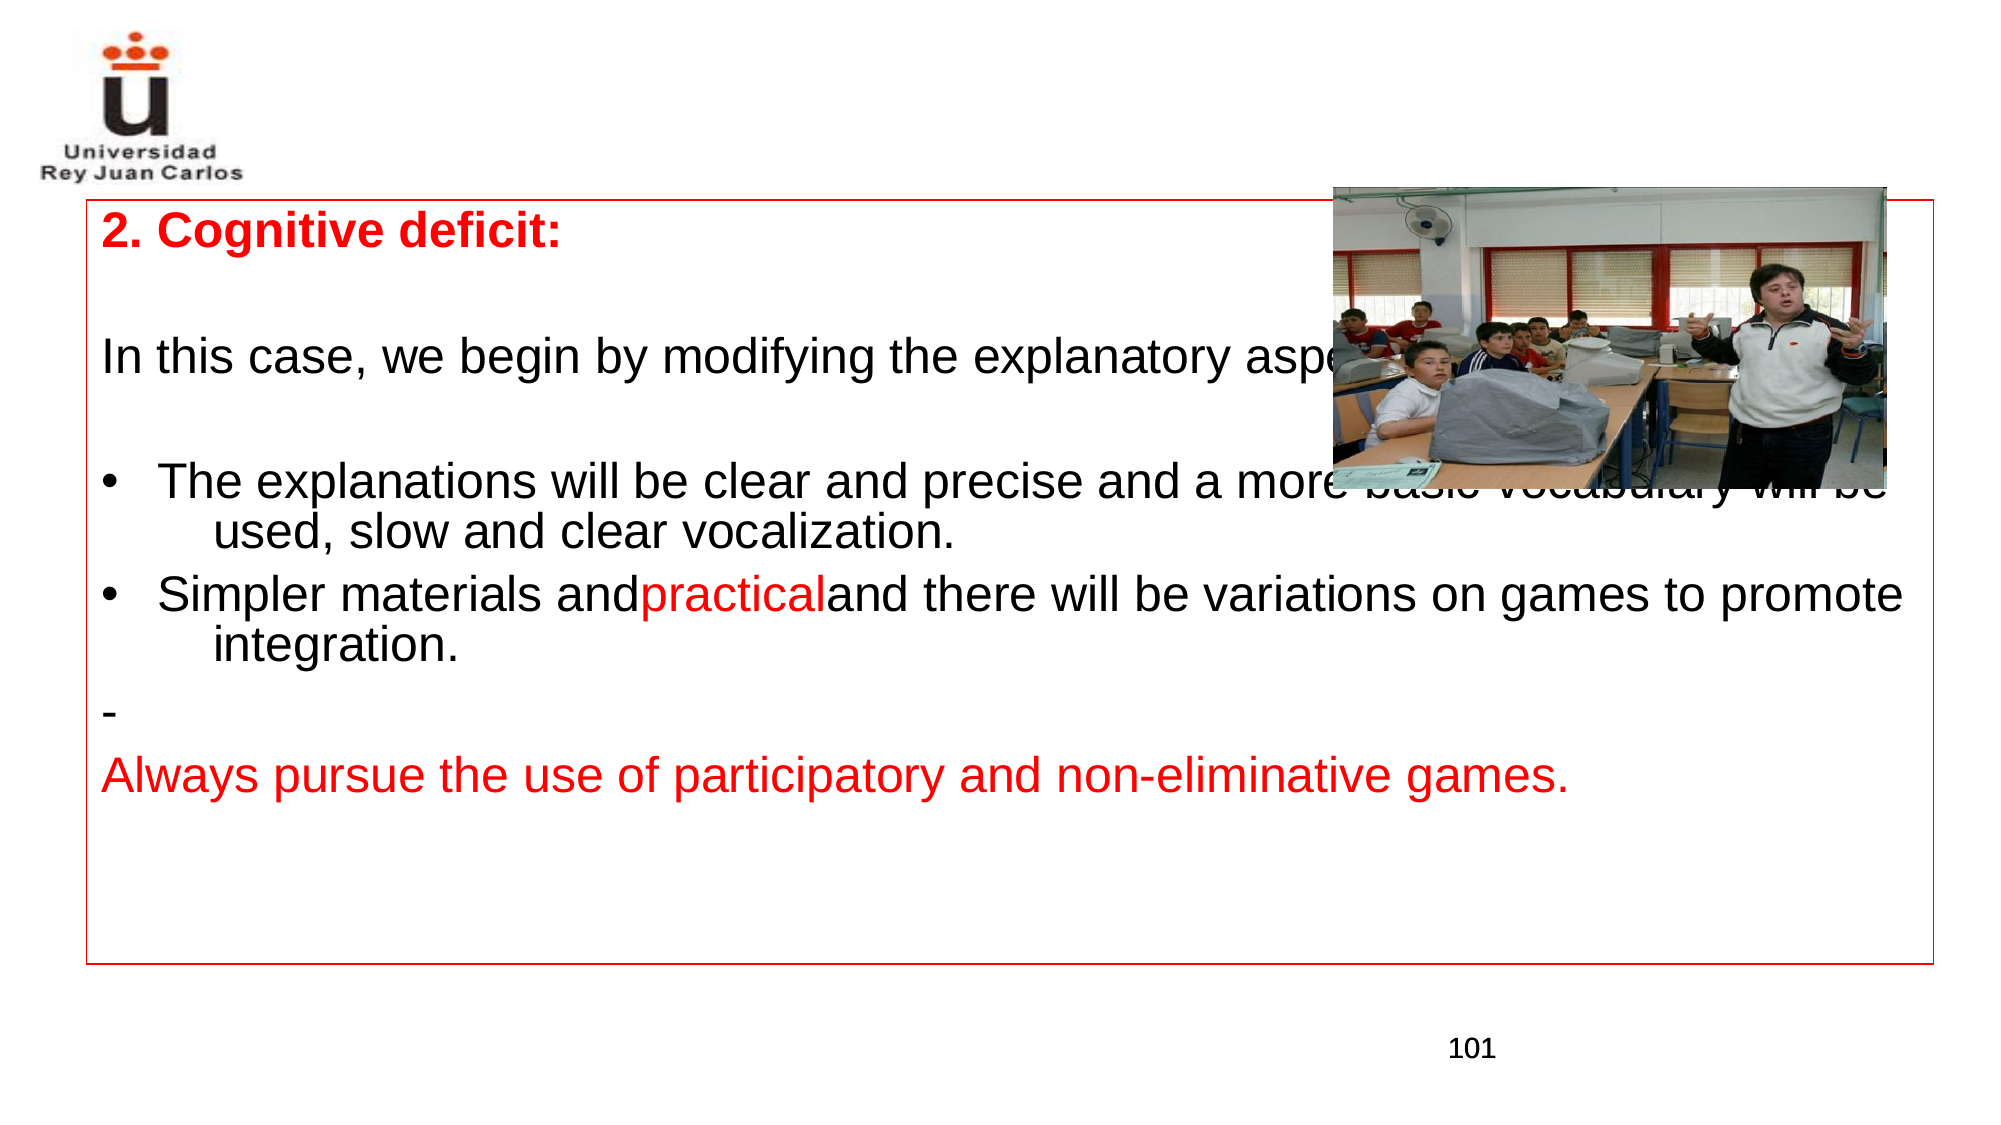

2. Cognitive deficit:
In this case, we begin by modifying the explanatory aspect:
The explanations will be clear and precise and a more basic vocabulary will be used, slow and clear vocalization.
Simpler materials andpracticaland there will be variations on games to promote integration.
Always pursue the use of participatory and non-eliminative games.